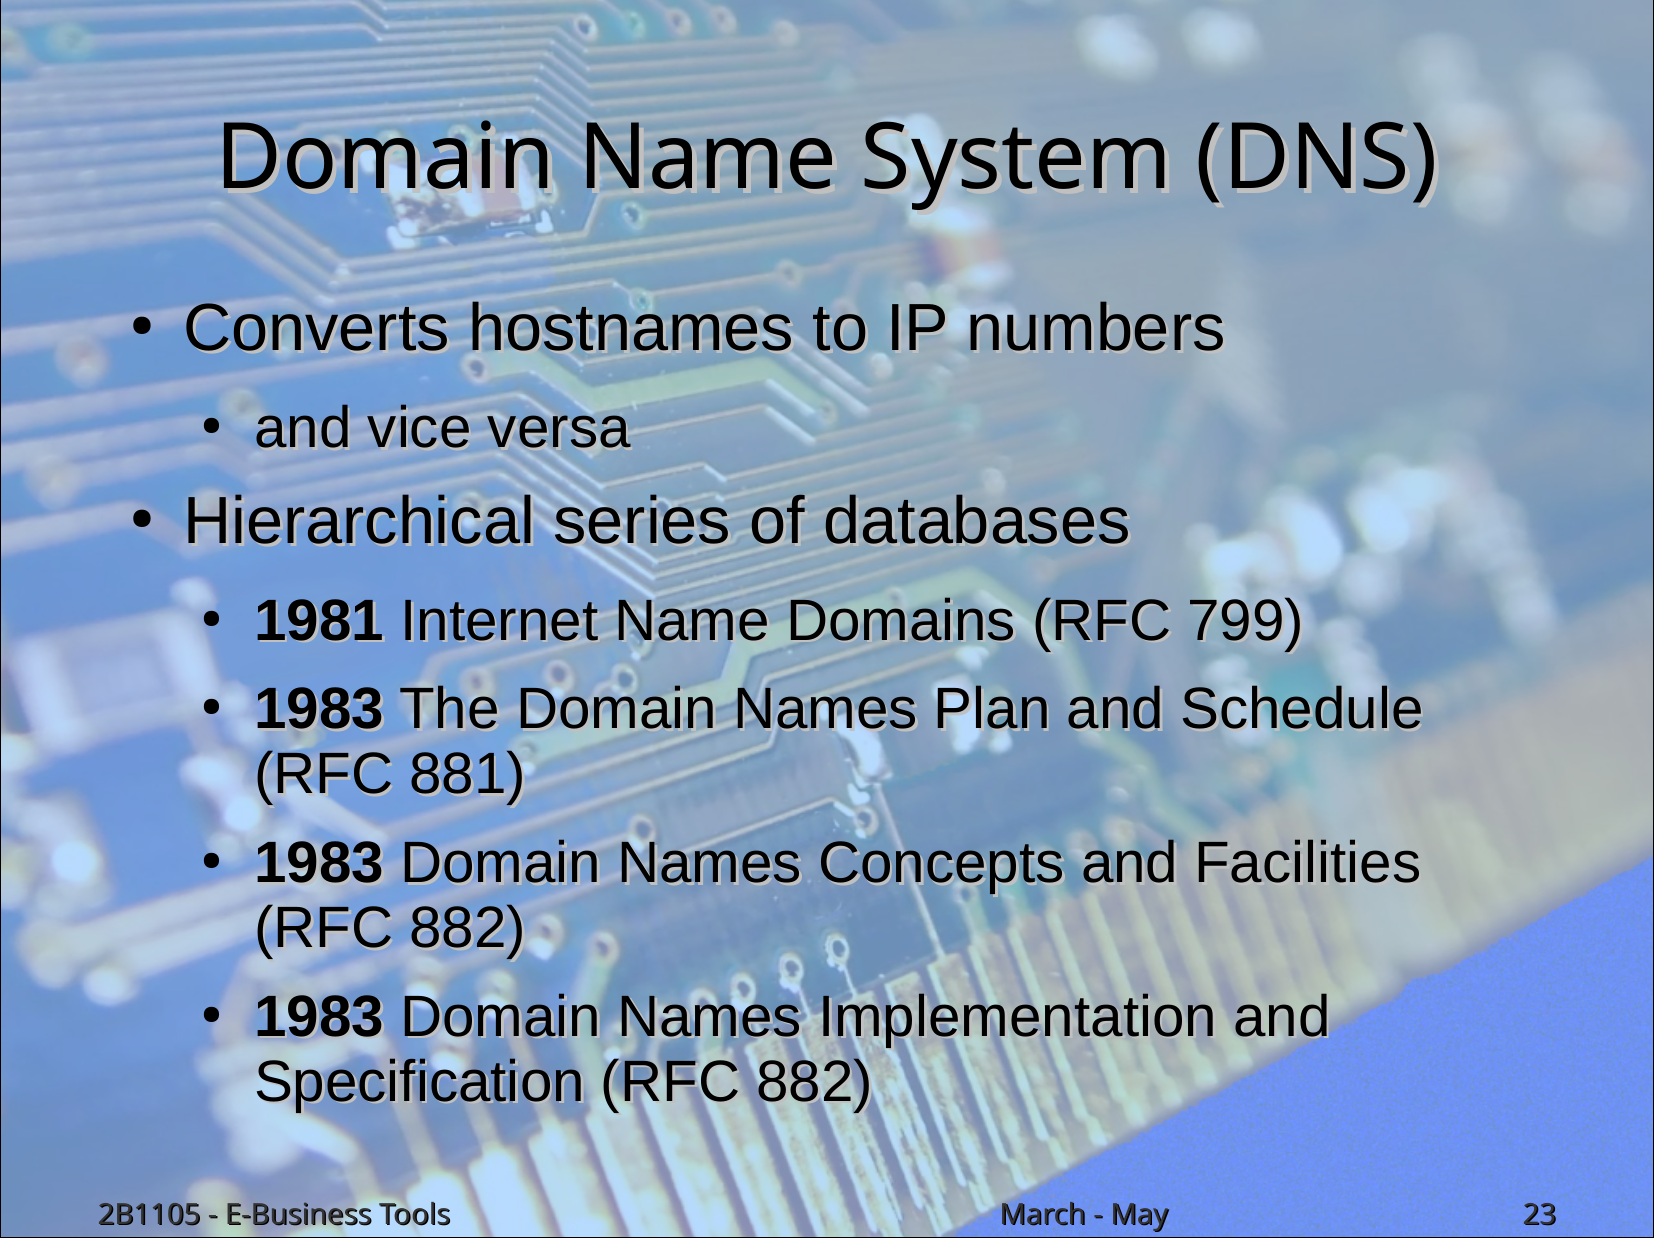

# Domain Name System (DNS)
Converts hostnames to IP numbers
and vice versa
Hierarchical series of databases
1981 Internet Name Domains (RFC 799)
1983 The Domain Names Plan and Schedule
(RFC 881)
1983 Domain Names Concepts and Facilities
(RFC 882)
1983 Domain Names Implementation and
Specification (RFC 882)